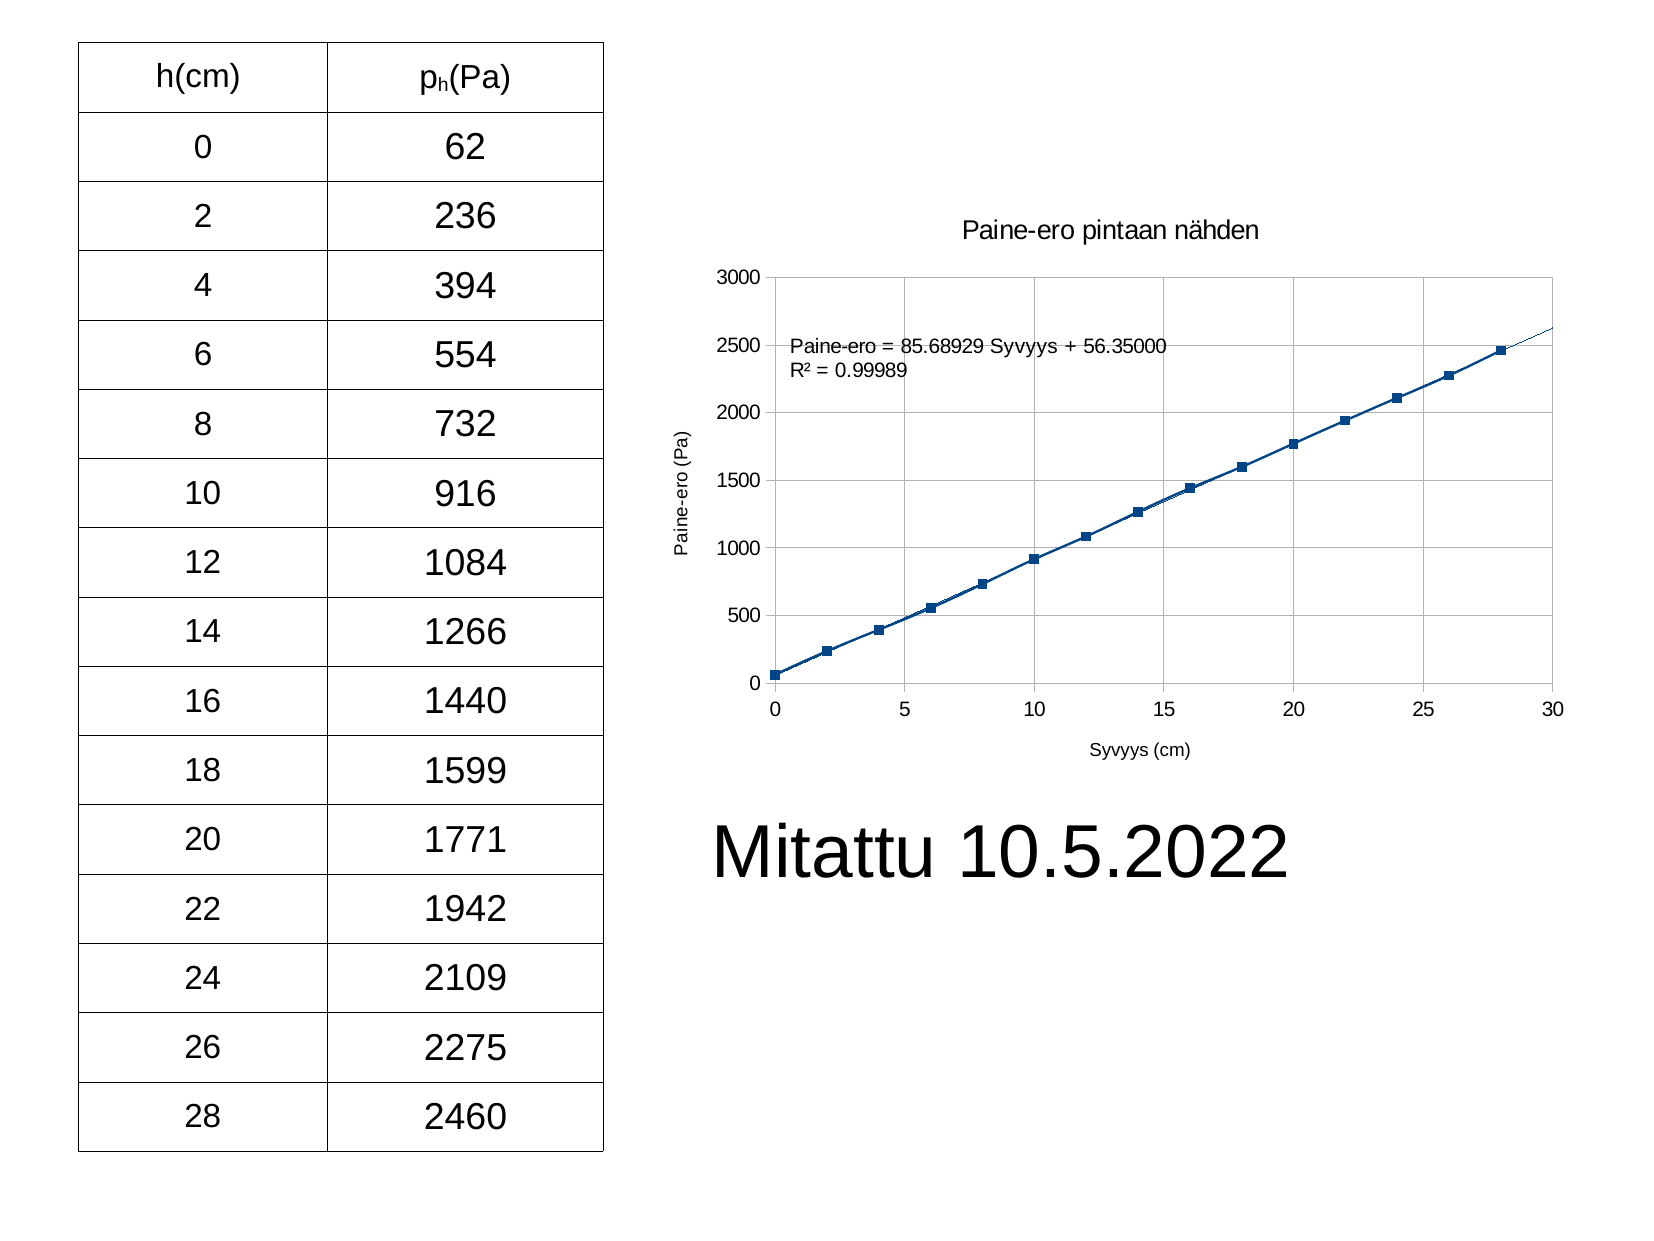

| h(cm) | ph(Pa) |
| --- | --- |
| 0 | 62 |
| 2 | 236 |
| 4 | 394 |
| 6 | 554 |
| 8 | 732 |
| 10 | 916 |
| 12 | 1084 |
| 14 | 1266 |
| 16 | 1440 |
| 18 | 1599 |
| 20 | 1771 |
| 22 | 1942 |
| 24 | 2109 |
| 26 | 2275 |
| 28 | 2460 |
### Chart: Paine-ero pintaan nähden
| Category | Sarake D |
|---|---|Mitattu 10.5.2022